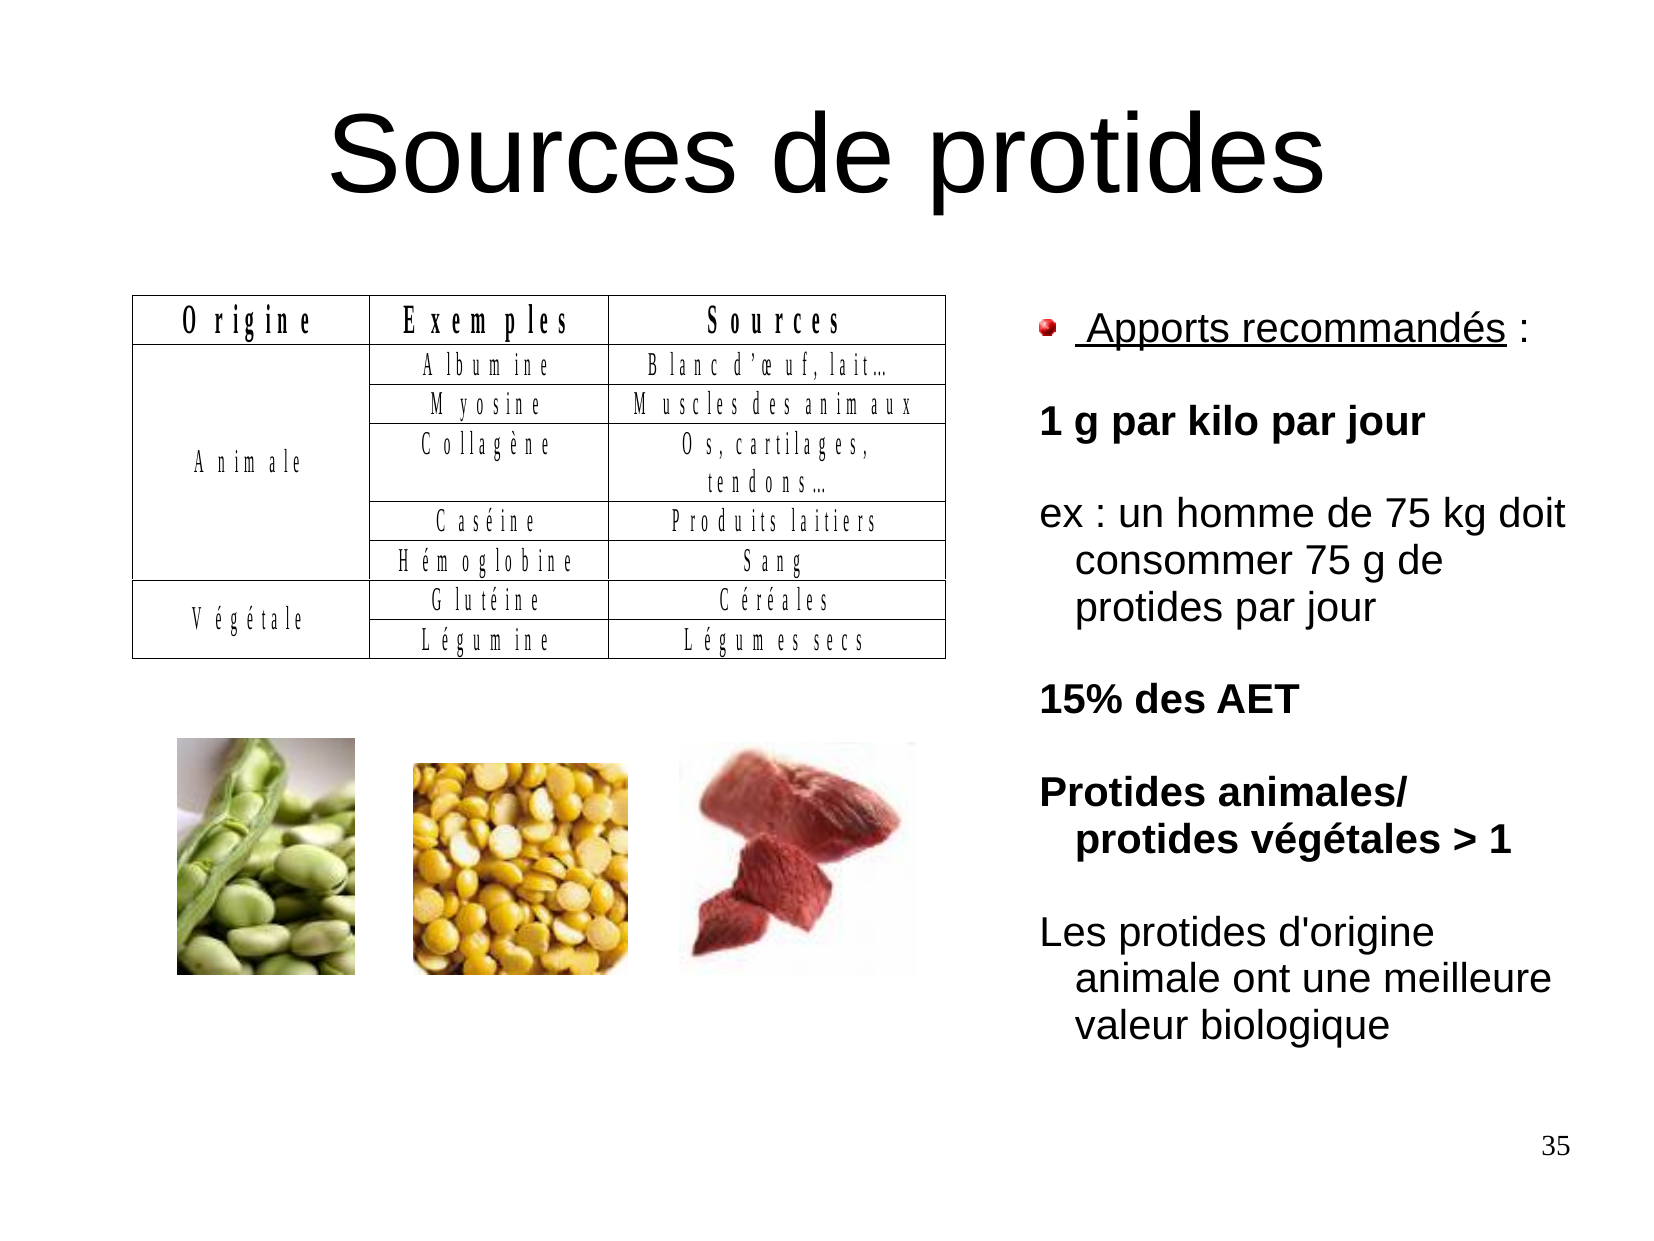

# Sources de protides
 Apports recommandés :
1 g par kilo par jour
ex : un homme de 75 kg doit consommer 75 g de protides par jour
15% des AET
Protides animales/ protides végétales > 1
Les protides d'origine animale ont une meilleure valeur biologique
35